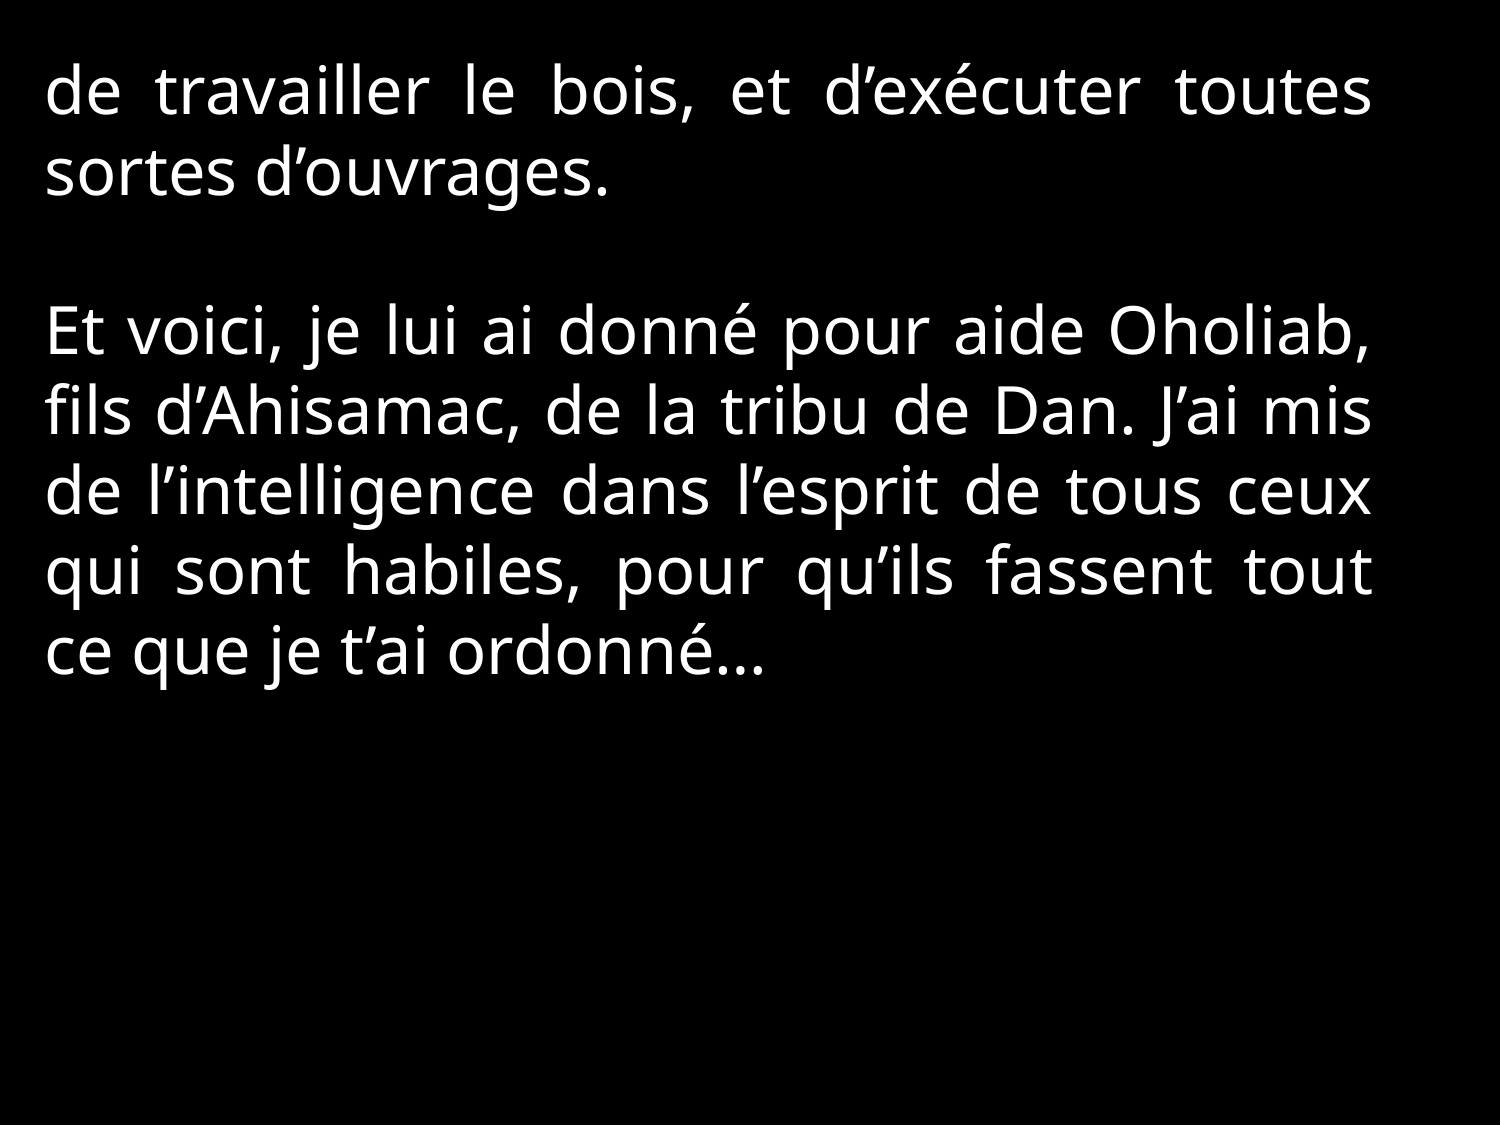

de travailler le bois, et d’exécuter toutes sortes d’ouvrages.
Et voici, je lui ai donné pour aide Oholiab, fils d’Ahisamac, de la tribu de Dan. J’ai mis de l’intelligence dans l’esprit de tous ceux qui sont habiles, pour qu’ils fassent tout ce que je t’ai ordonné…